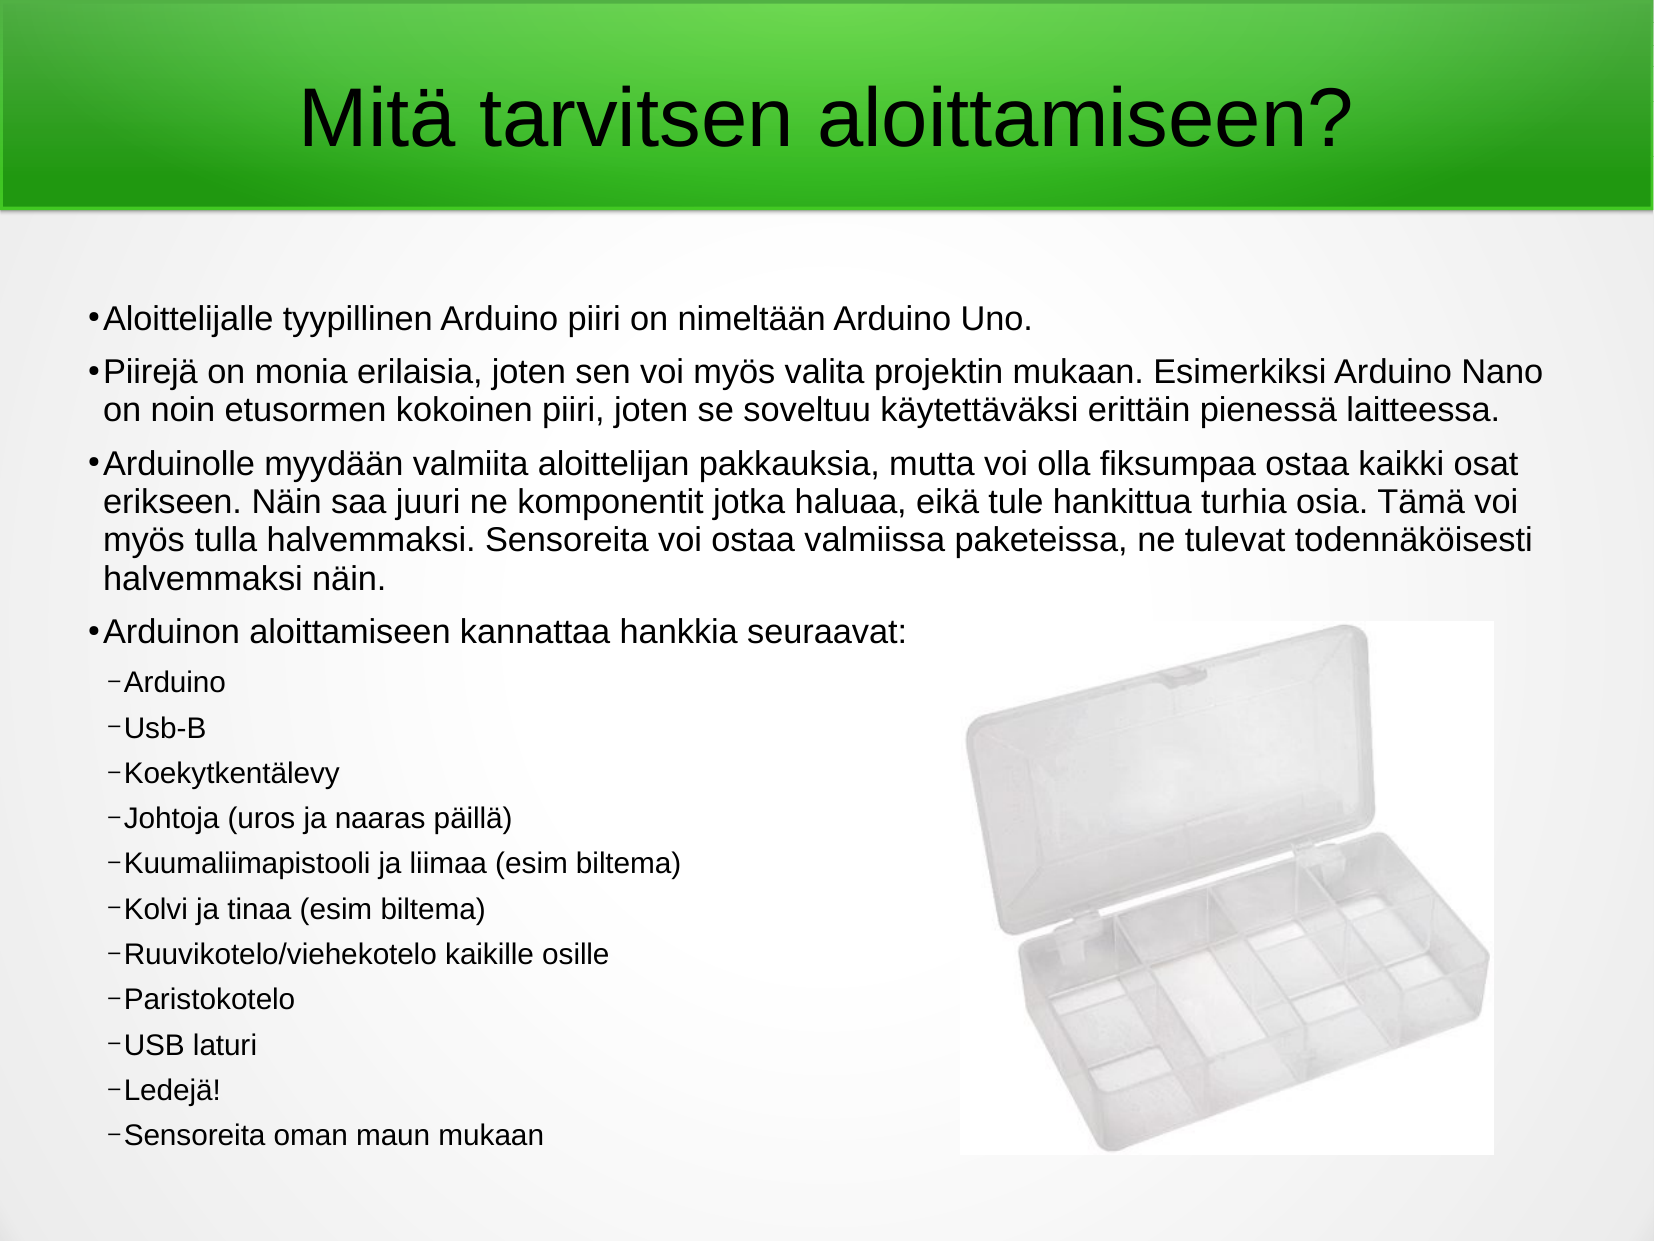

# Mitä tarvitsen aloittamiseen?
Aloittelijalle tyypillinen Arduino piiri on nimeltään Arduino Uno.
Piirejä on monia erilaisia, joten sen voi myös valita projektin mukaan. Esimerkiksi Arduino Nano on noin etusormen kokoinen piiri, joten se soveltuu käytettäväksi erittäin pienessä laitteessa.
Arduinolle myydään valmiita aloittelijan pakkauksia, mutta voi olla fiksumpaa ostaa kaikki osat erikseen. Näin saa juuri ne komponentit jotka haluaa, eikä tule hankittua turhia osia. Tämä voi myös tulla halvemmaksi. Sensoreita voi ostaa valmiissa paketeissa, ne tulevat todennäköisesti halvemmaksi näin.
Arduinon aloittamiseen kannattaa hankkia seuraavat:
Arduino
Usb-B
Koekytkentälevy
Johtoja (uros ja naaras päillä)
Kuumaliimapistooli ja liimaa (esim biltema)
Kolvi ja tinaa (esim biltema)
Ruuvikotelo/viehekotelo kaikille osille
Paristokotelo
USB laturi
Ledejä!
Sensoreita oman maun mukaan